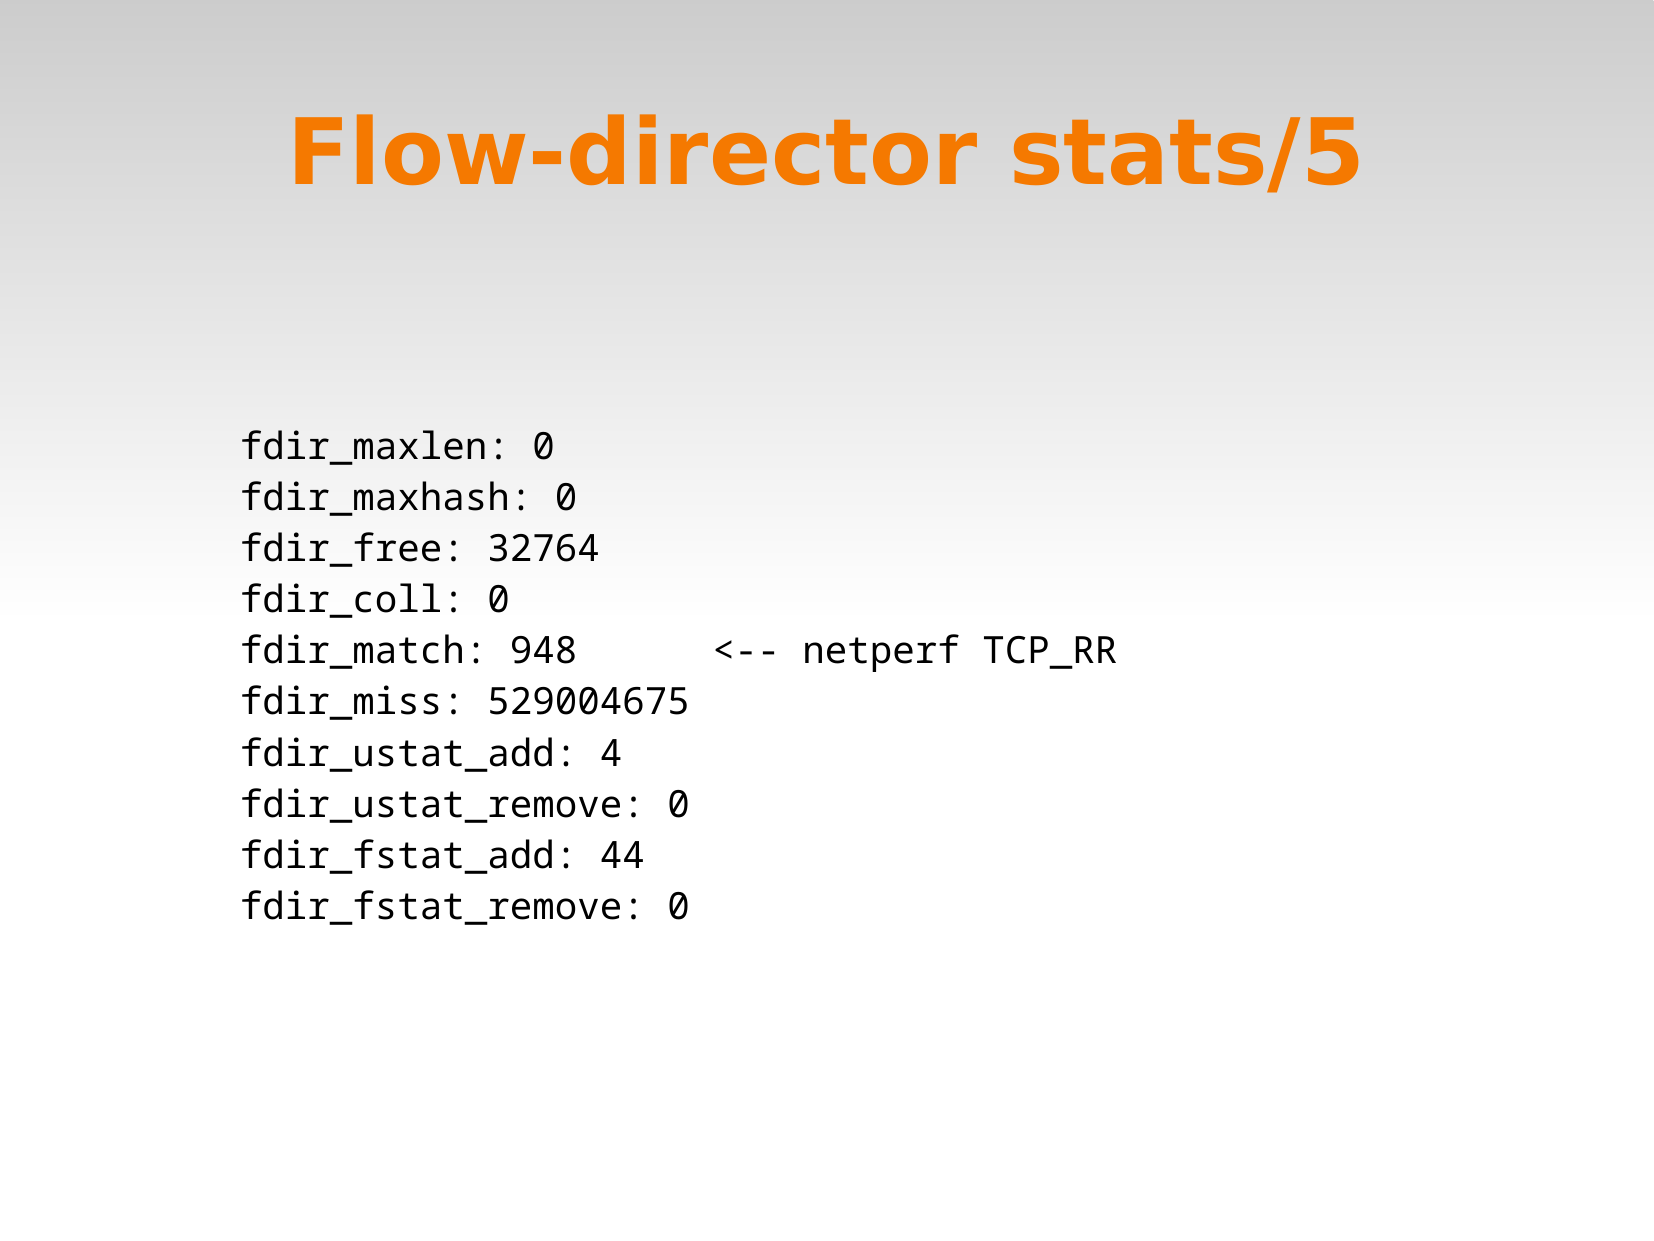

# Flow-director stats/5
 fdir_maxlen: 0
 fdir_maxhash: 0
 fdir_free: 32764
 fdir_coll: 0
 fdir_match: 948 <-- netperf TCP_RR
 fdir_miss: 529004675
 fdir_ustat_add: 4
 fdir_ustat_remove: 0
 fdir_fstat_add: 44
 fdir_fstat_remove: 0